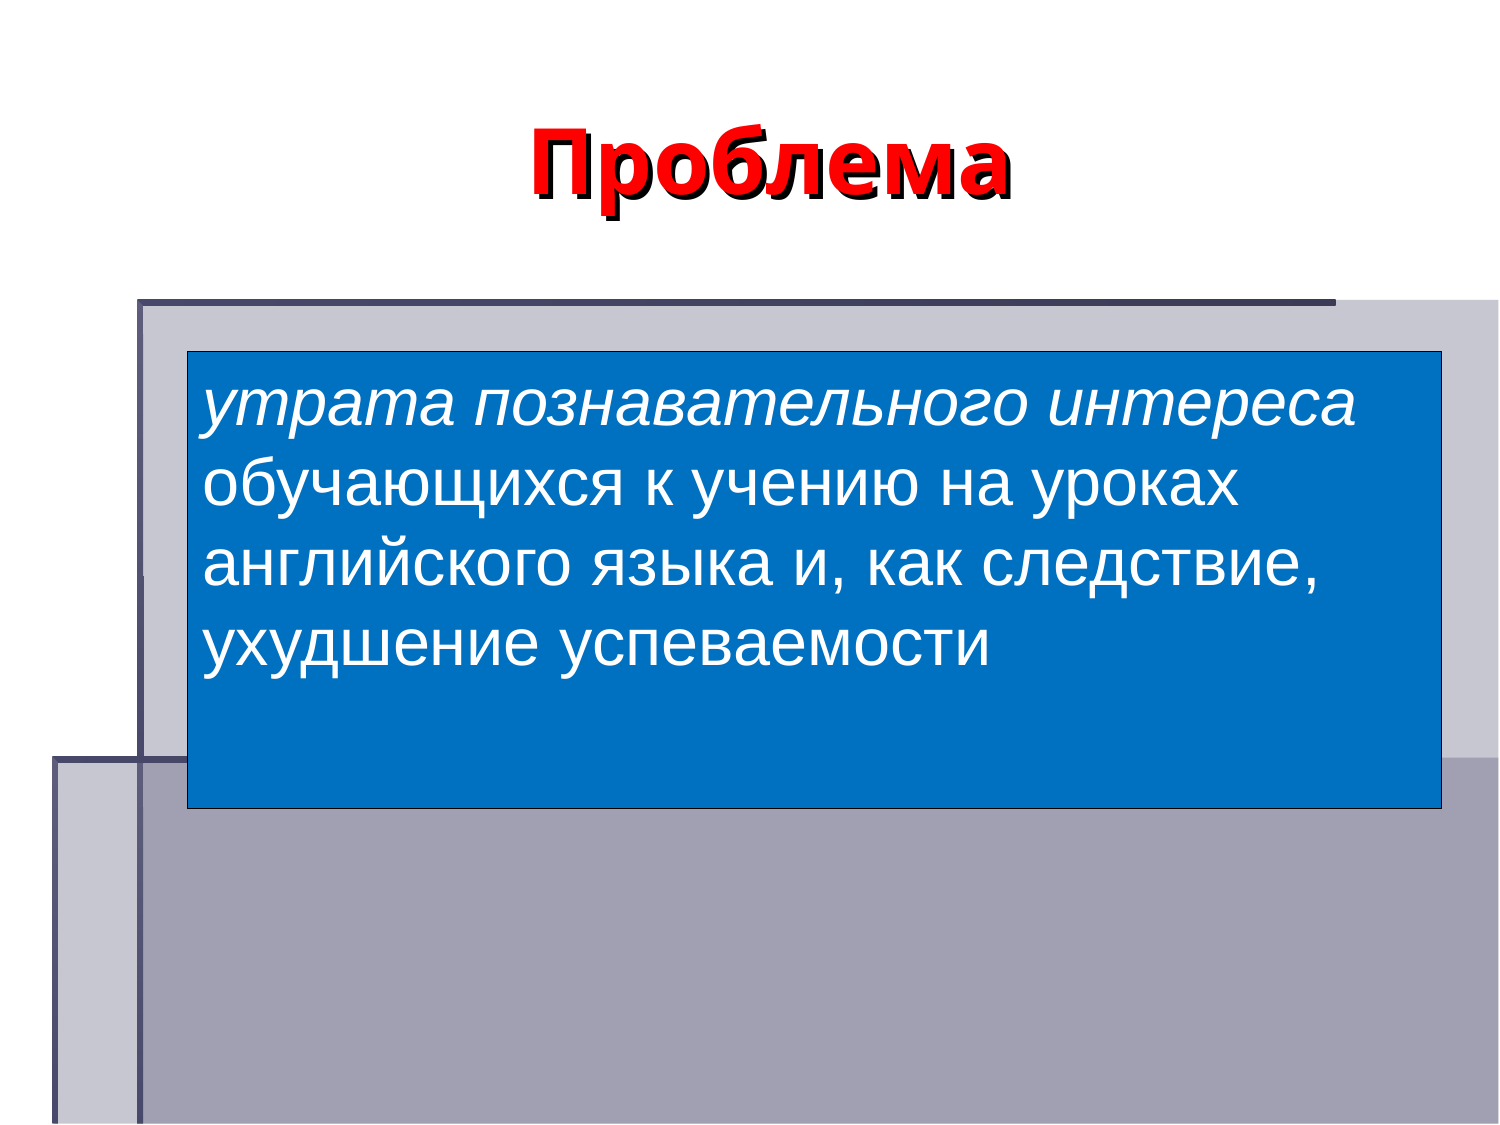

Проблема
утрата познавательного интереса обучающихся к учению на уроках английского языка и, как следствие, ухудшение успеваемости